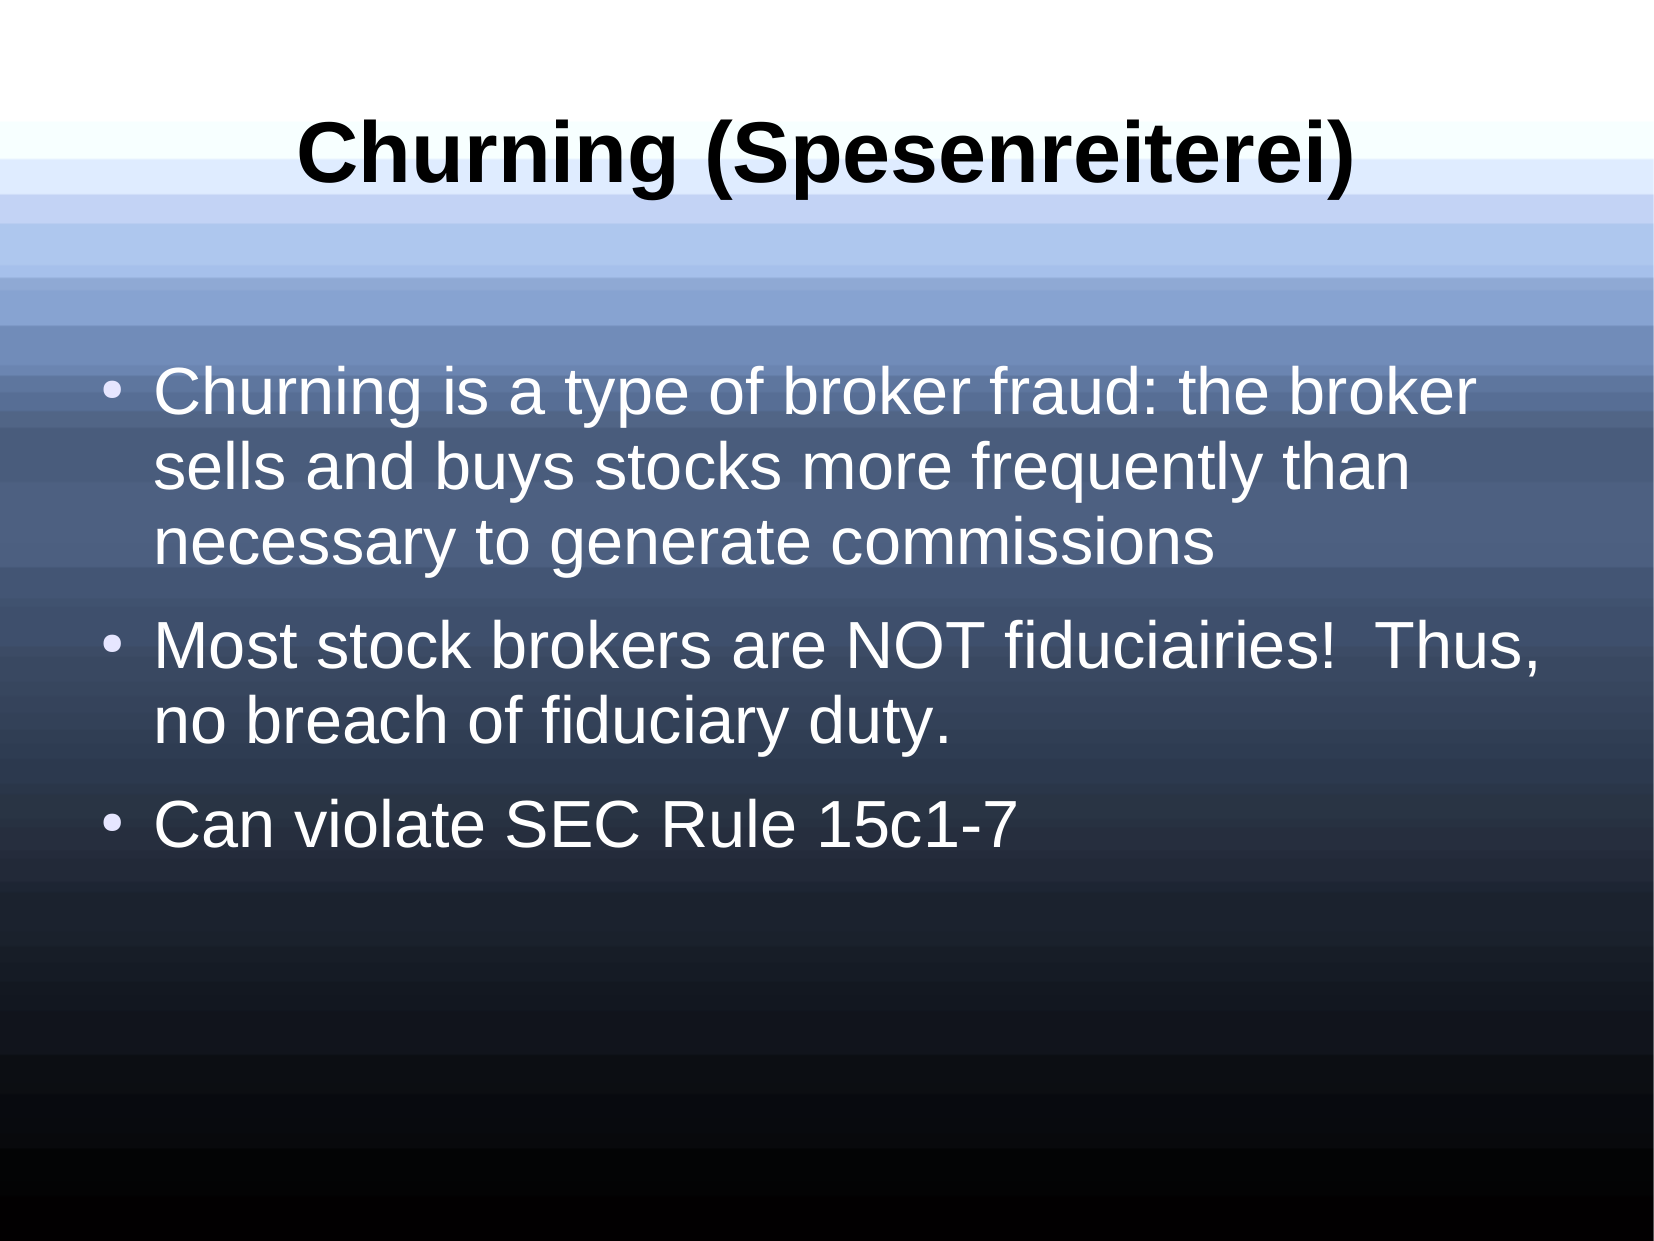

# Churning (Spesenreiterei)
Churning is a type of broker fraud: the broker sells and buys stocks more frequently than necessary to generate commissions
Most stock brokers are NOT fiduciairies! Thus, no breach of fiduciary duty.
Can violate SEC Rule 15c1-7